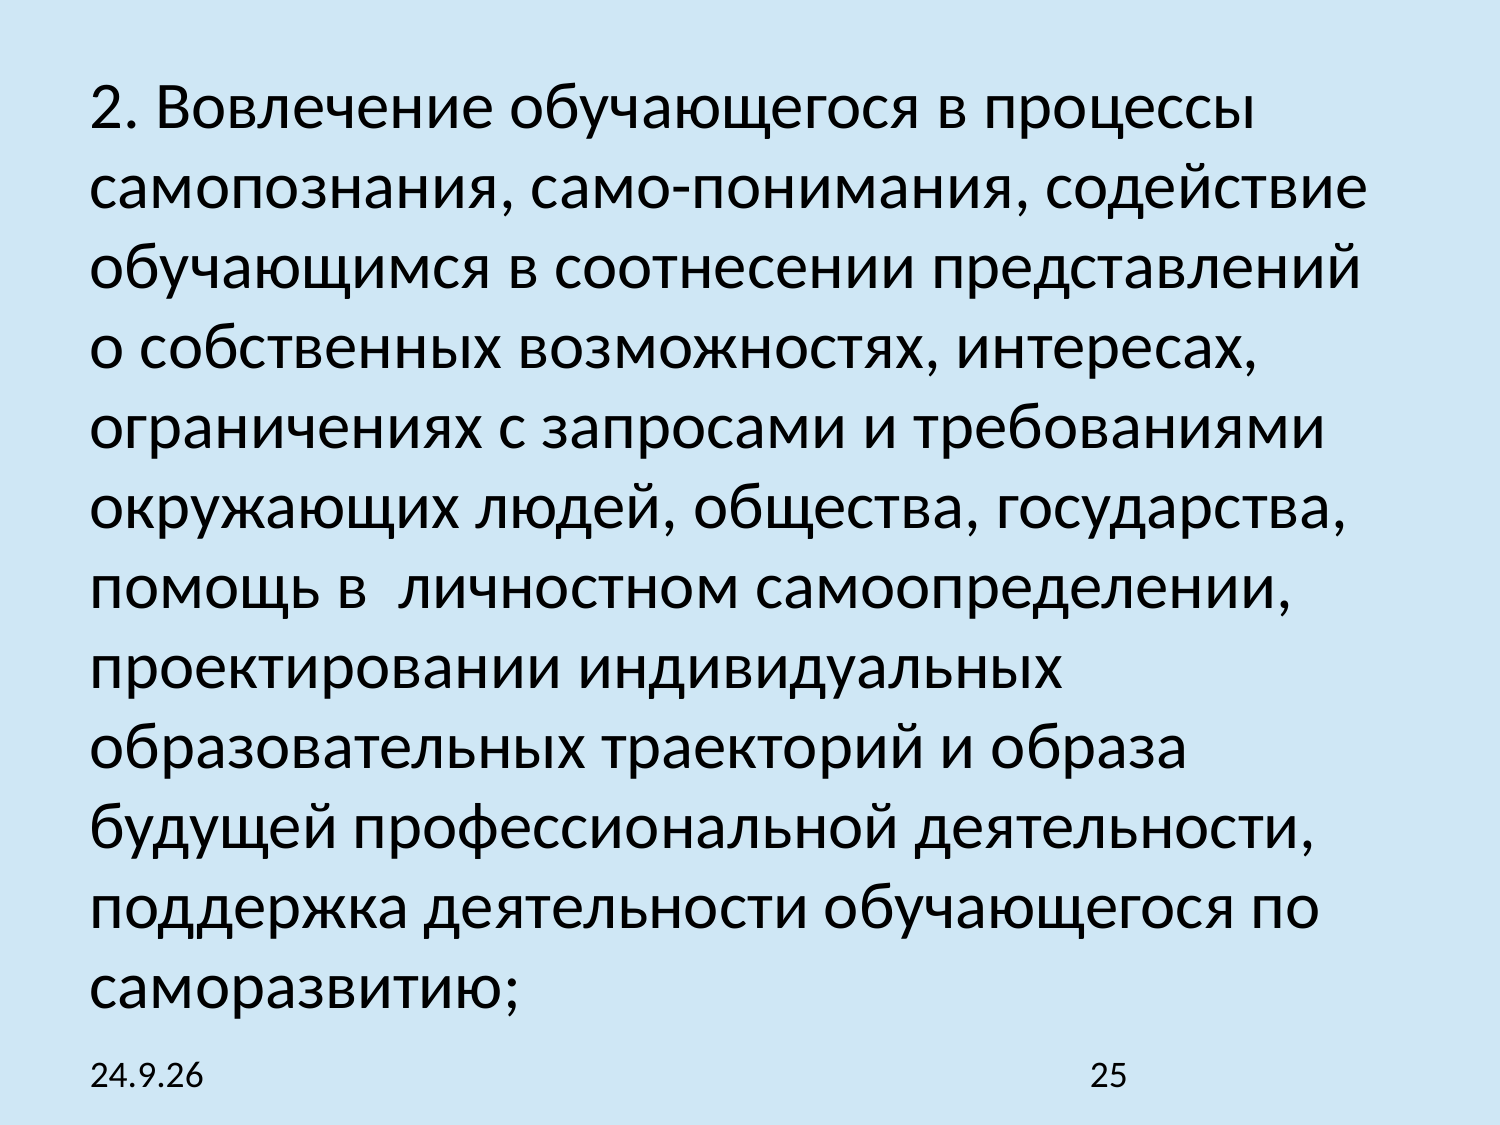

#
2. Вовлечение обучающегося в процессы самопознания, само-понимания, содействие обучающимся в соотнесении представлений о собственных возможностях, интересах, ограничениях с запросами и требованиями окружающих людей, общества, государства, помощь в личностном самоопределении, проектировании индивидуальных образовательных траекторий и образа будущей профессиональной деятельности, поддержка деятельности обучающегося по саморазвитию;